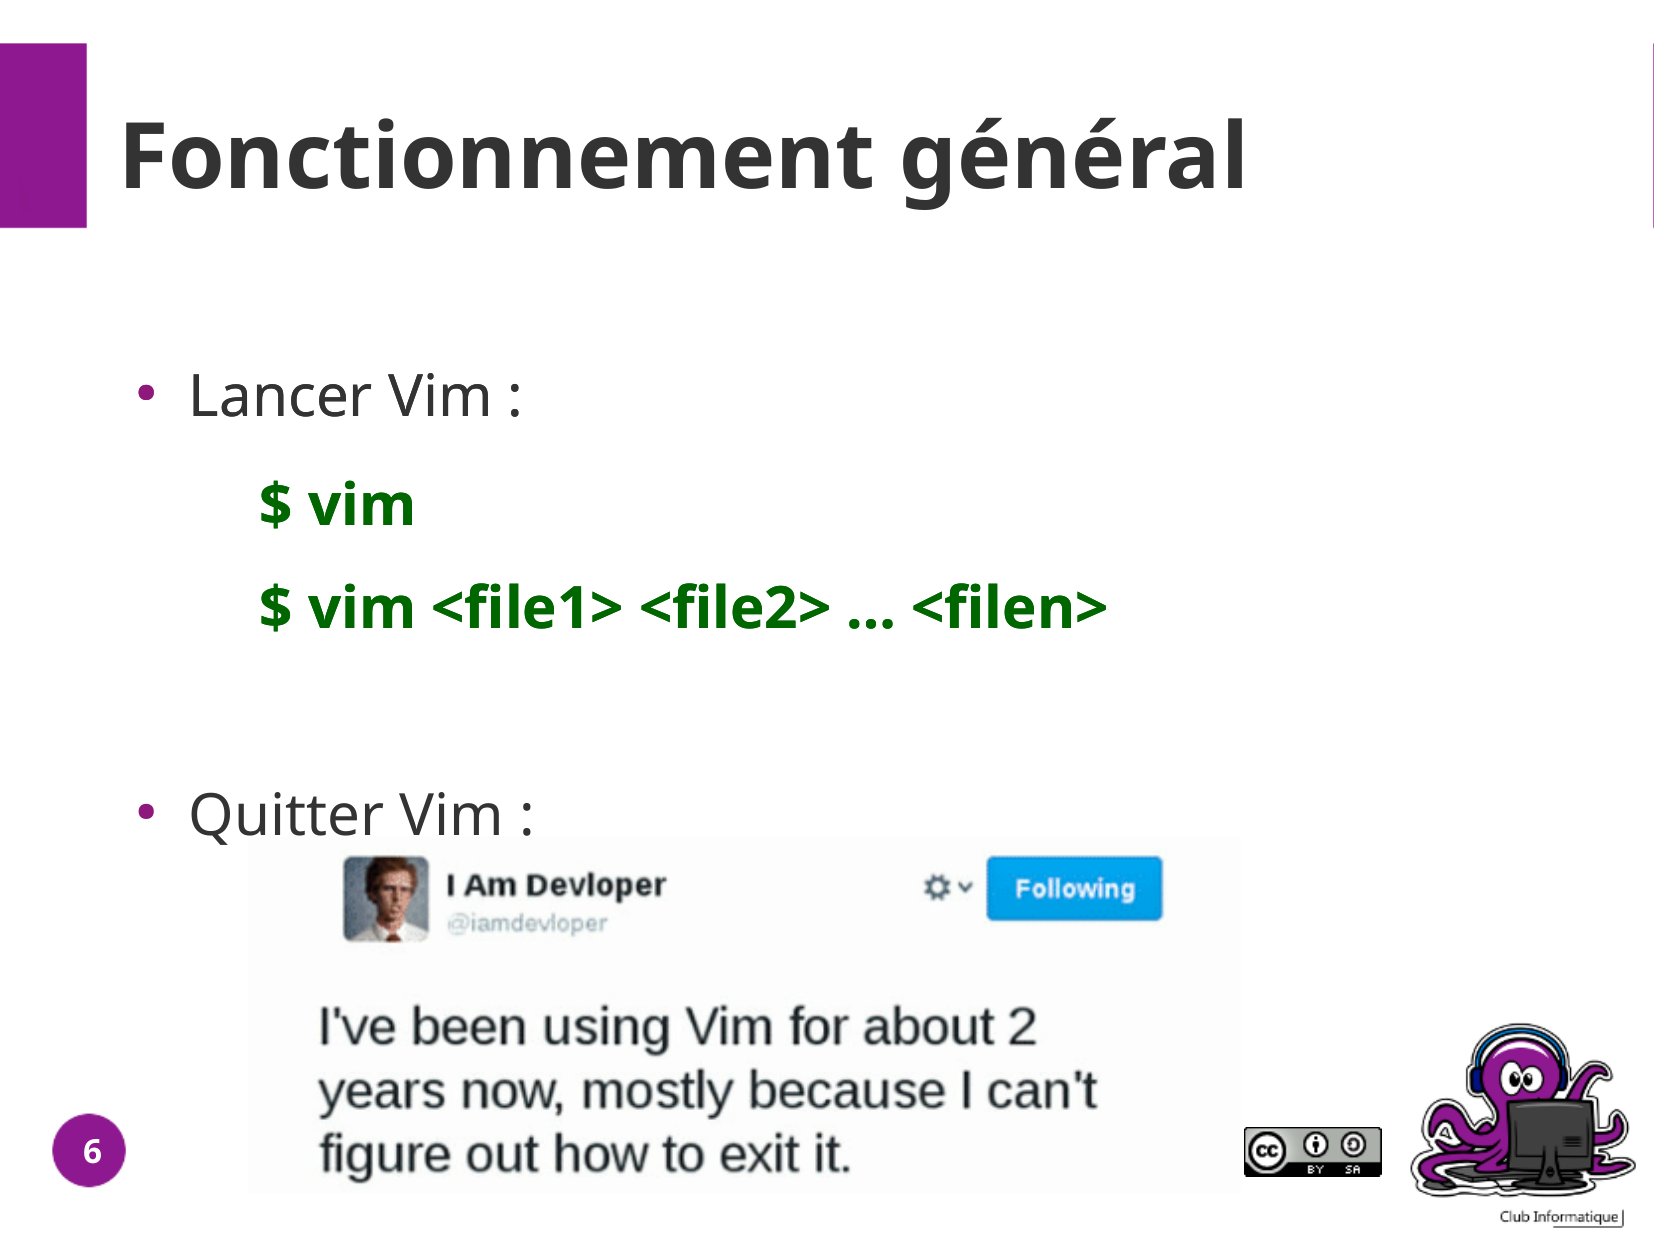

# Fonctionnement général
Lancer Vim :
$ vim
$ vim <file1> <file2> … <filen>
Lancer Vim :
$ vim
$ vim <file1> <file2> … <filen>
Quitter Vim :
6